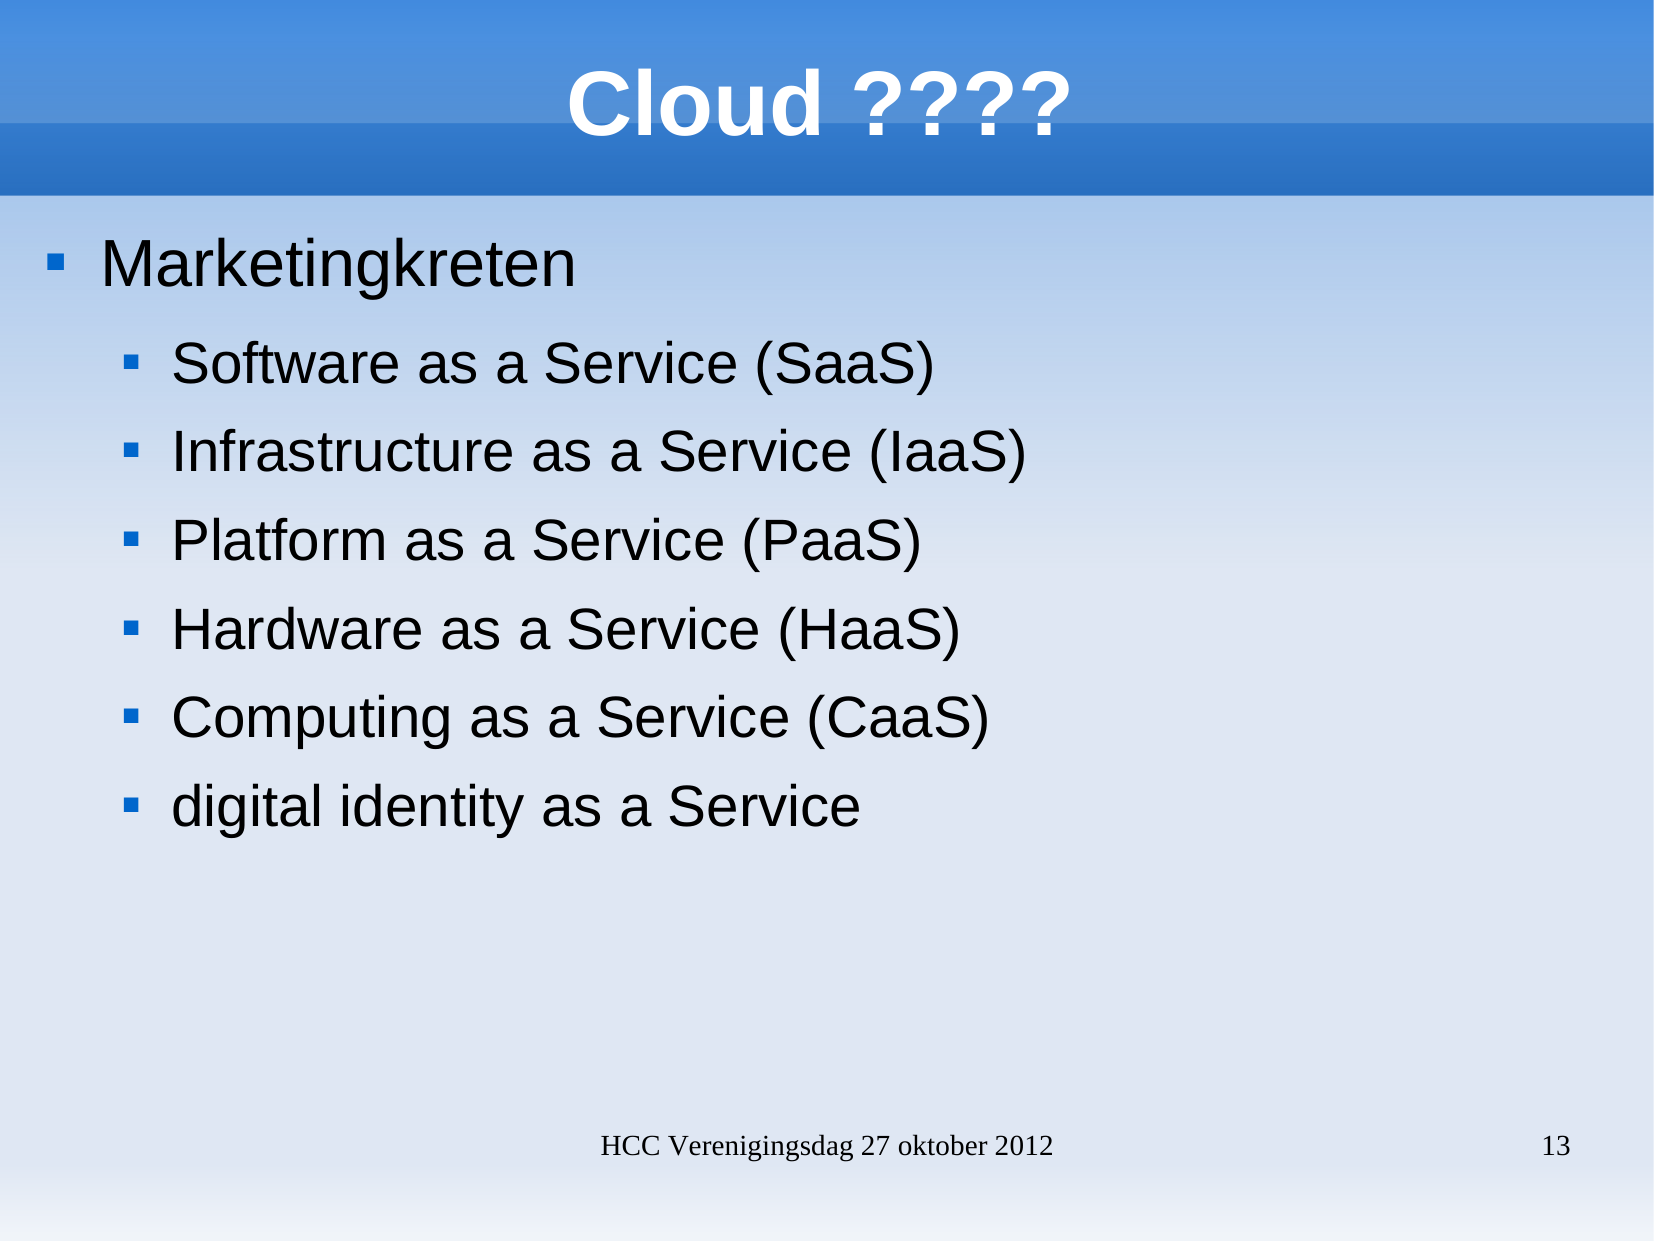

# Cloud ????
Marketingkreten
Software as a Service (SaaS)
Infrastructure as a Service (IaaS)
Platform as a Service (PaaS)
Hardware as a Service (HaaS)
Computing as a Service (CaaS)
digital identity as a Service
HCC Verenigingsdag 27 oktober 2012
13